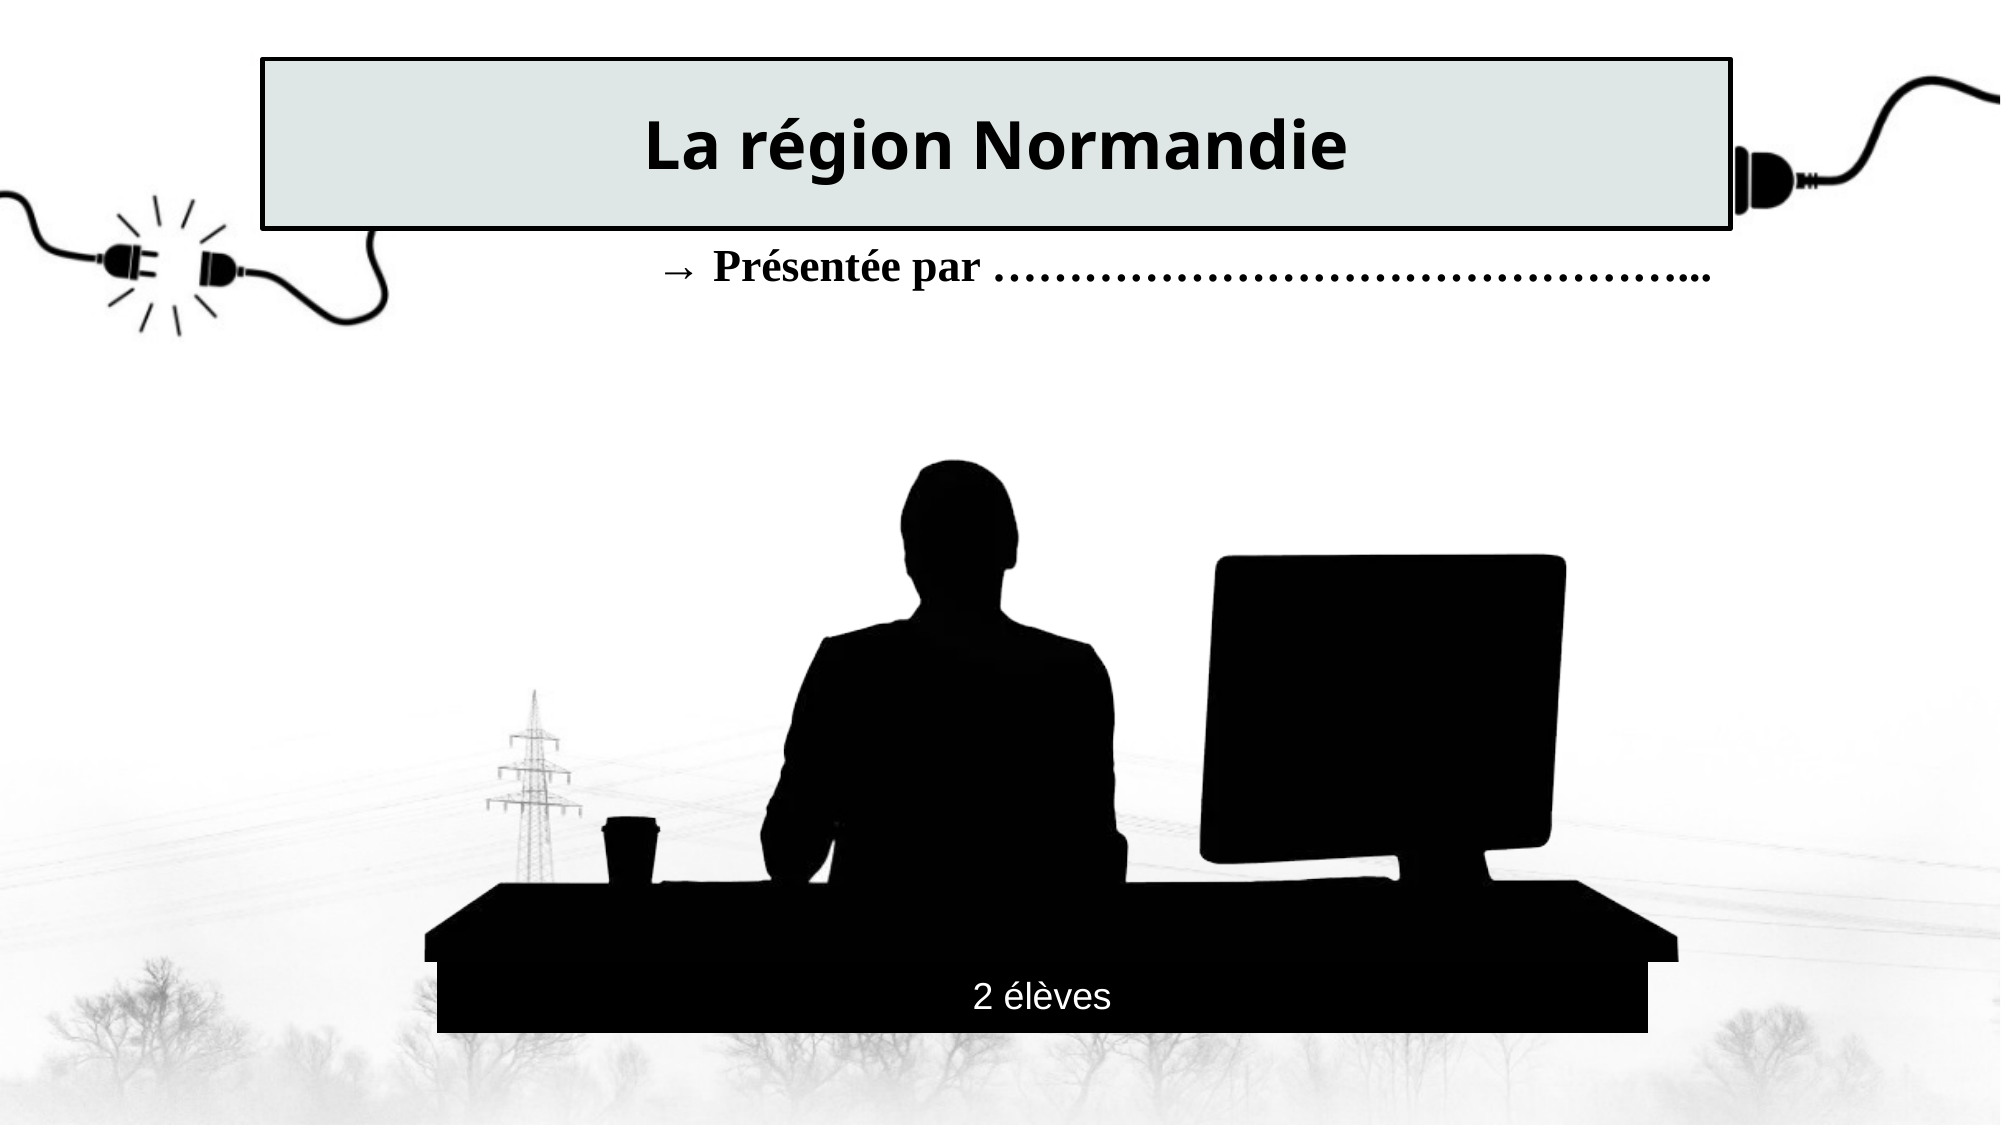

La région Normandie
→ Présentée par ………………………………………...
2 élèves